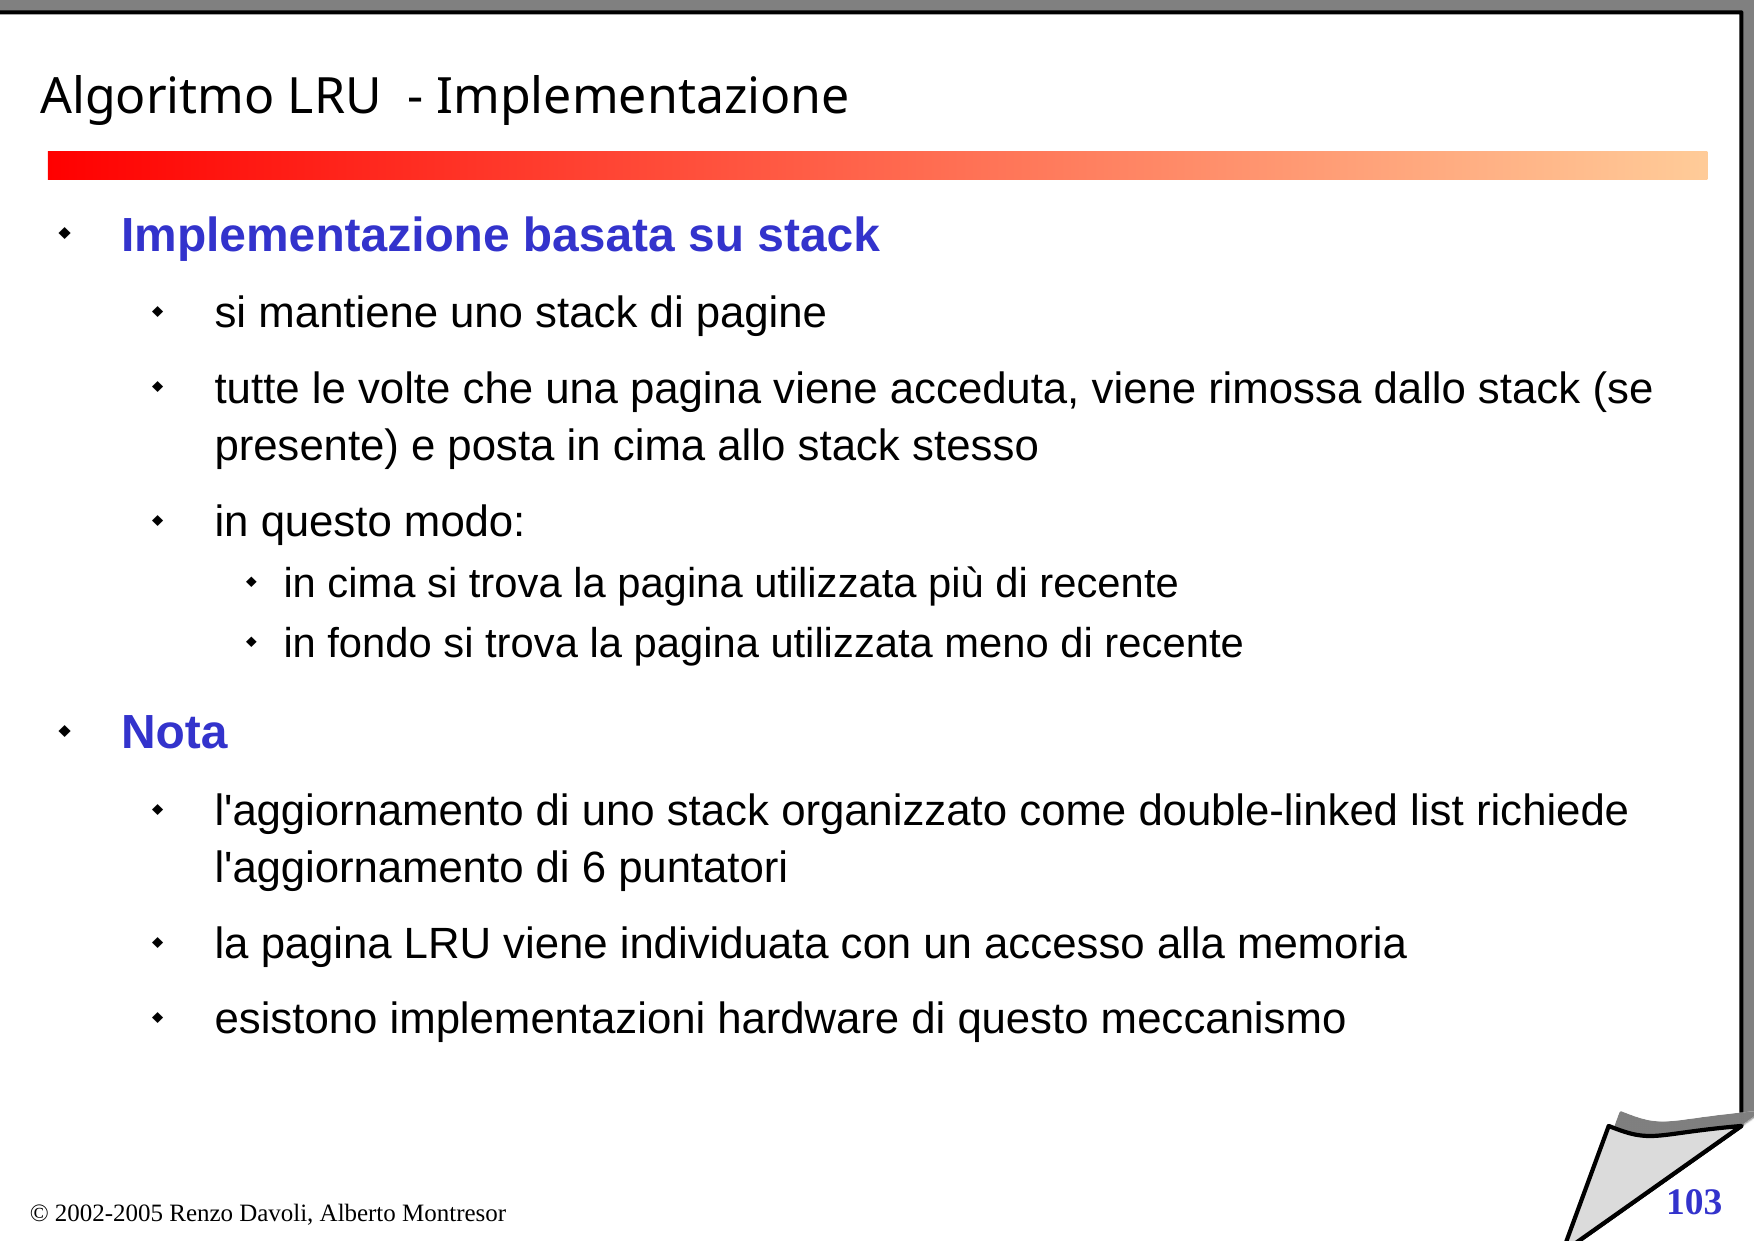

# Algoritmo LRU - Implementazione
Implementazione basata su stack
si mantiene uno stack di pagine
tutte le volte che una pagina viene acceduta, viene rimossa dallo stack (se presente) e posta in cima allo stack stesso
in questo modo:
in cima si trova la pagina utilizzata più di recente
in fondo si trova la pagina utilizzata meno di recente
Nota
l'aggiornamento di uno stack organizzato come double-linked list richiede l'aggiornamento di 6 puntatori
la pagina LRU viene individuata con un accesso alla memoria
esistono implementazioni hardware di questo meccanismo